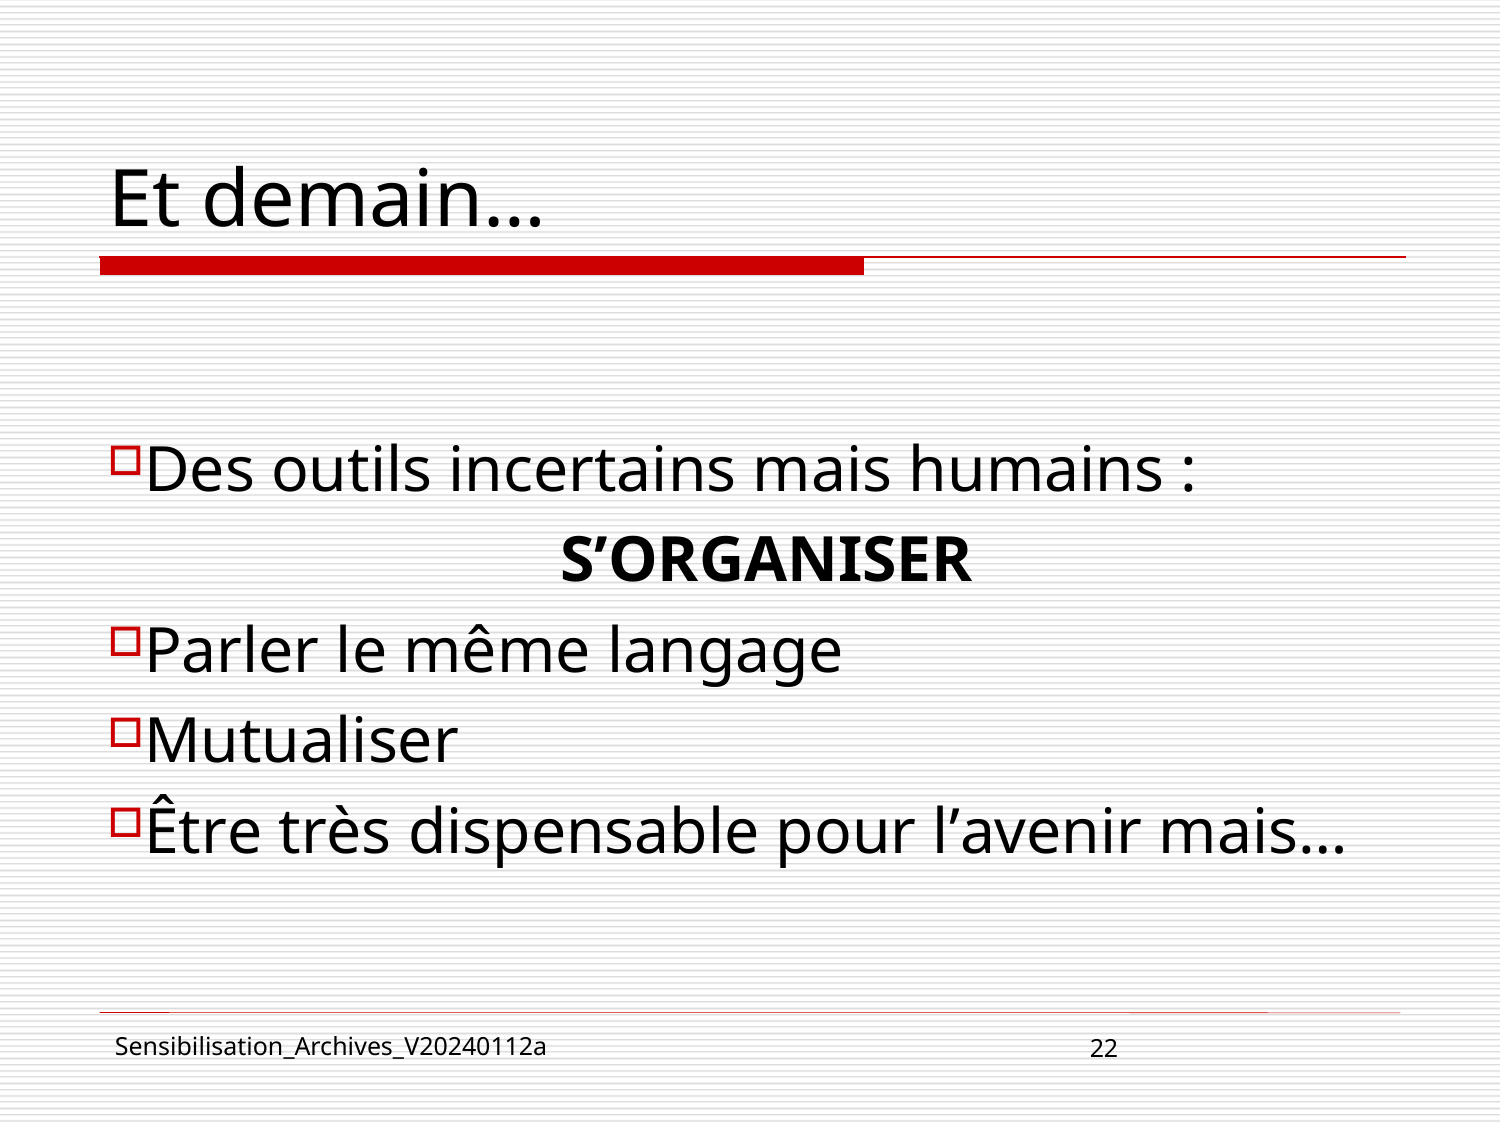

# Et demain…
Des outils incertains mais humains :
S’ORGANISER
Parler le même langage
Mutualiser
Être très dispensable pour l’avenir mais…
Sensibilisation_Archives_V20240112a